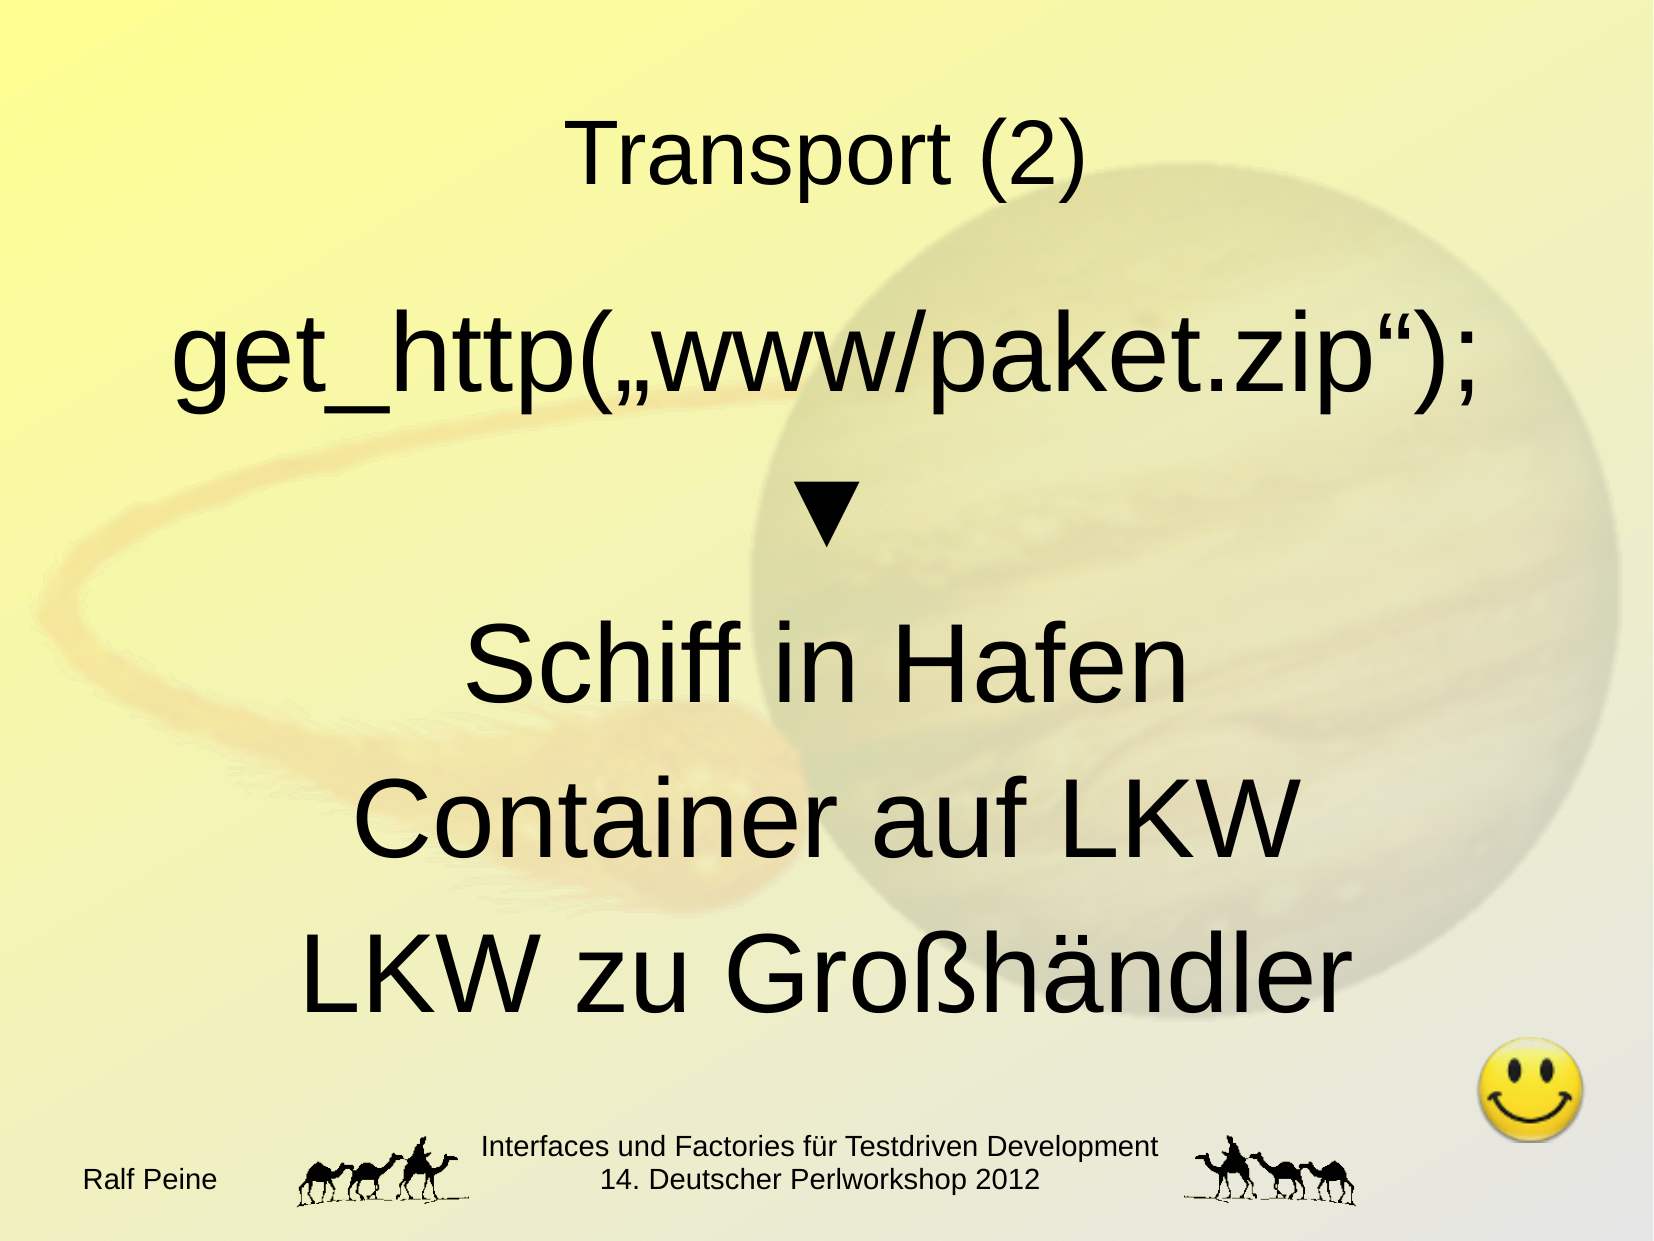

# Transport (2)
get_http(„www/paket.zip“);
▼
Schiff in Hafen
Container auf LKW
LKW zu Großhändler